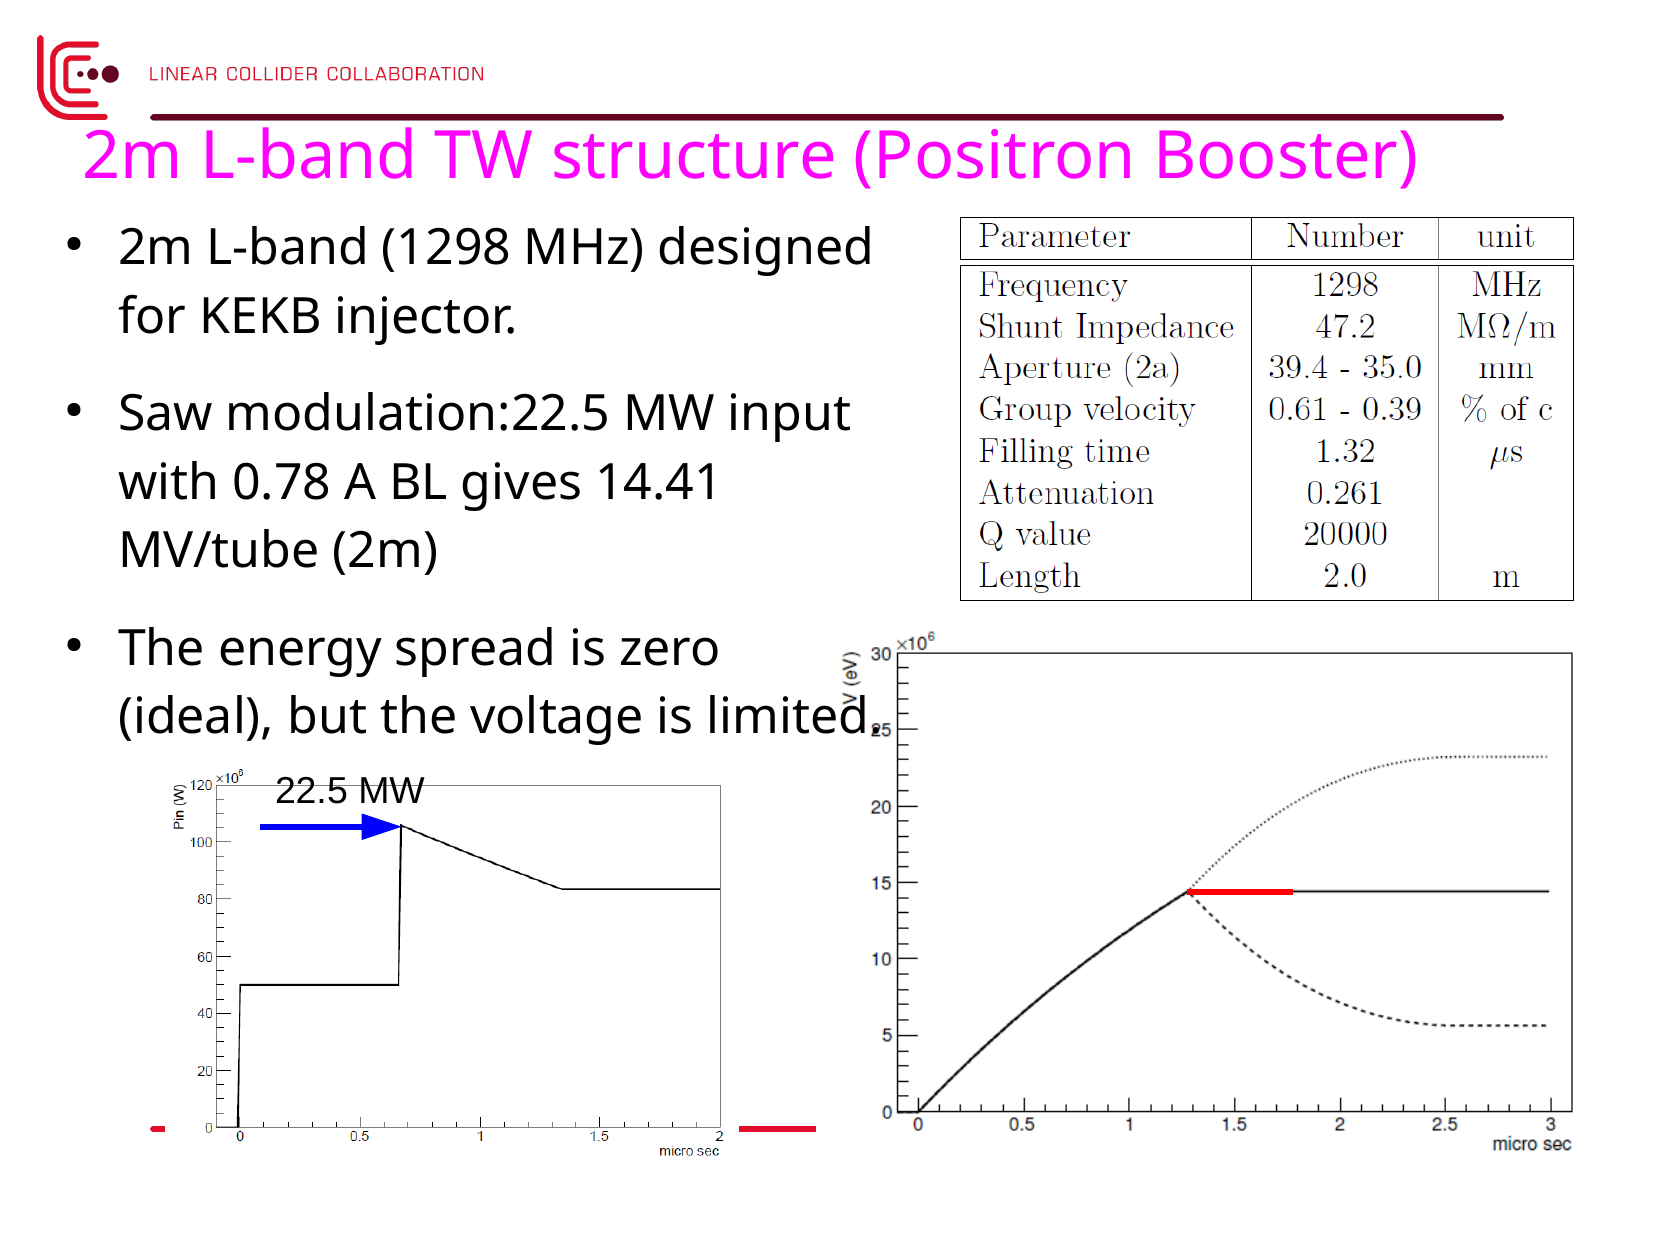

# 2m L-band TW structure (Positron Booster)
2m L-band (1298 MHz) designed for KEKB injector.
Saw modulation:22.5 MW input with 0.78 A BL gives 14.41 MV/tube (2m)
The energy spread is zero (ideal), but the voltage is limited.
22.5 MW